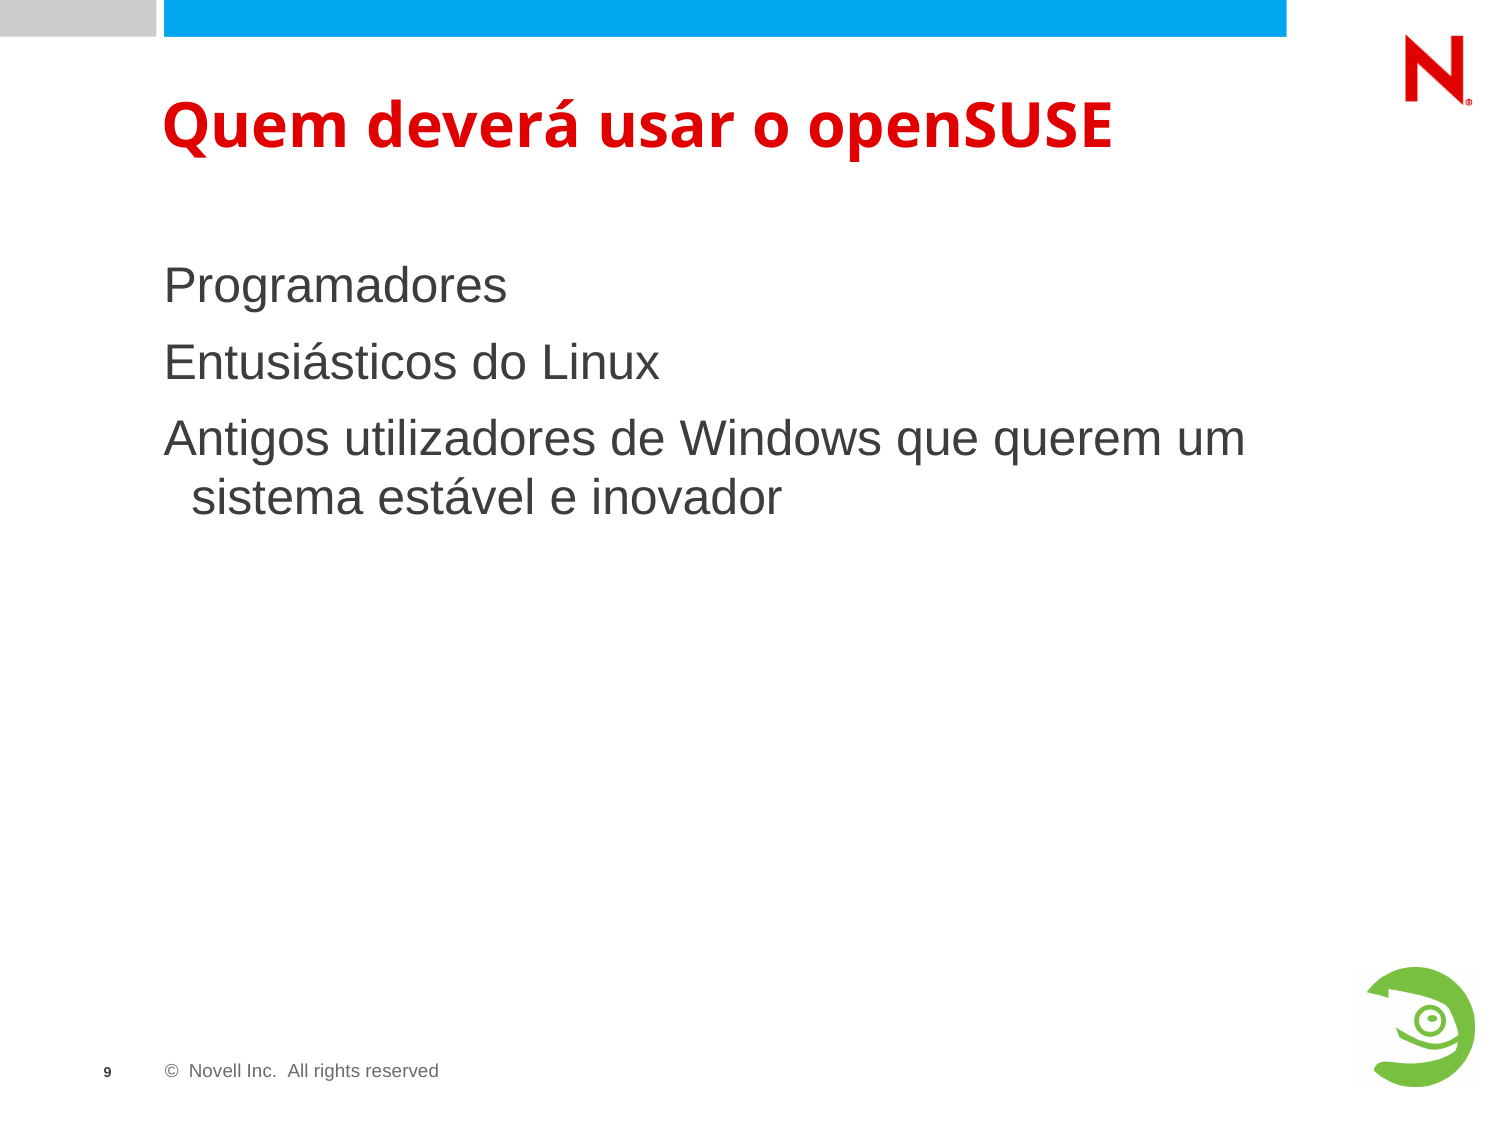

# Quem deverá usar o openSUSE
Programadores
Entusiásticos do Linux
Antigos utilizadores de Windows que querem um sistema estável e inovador